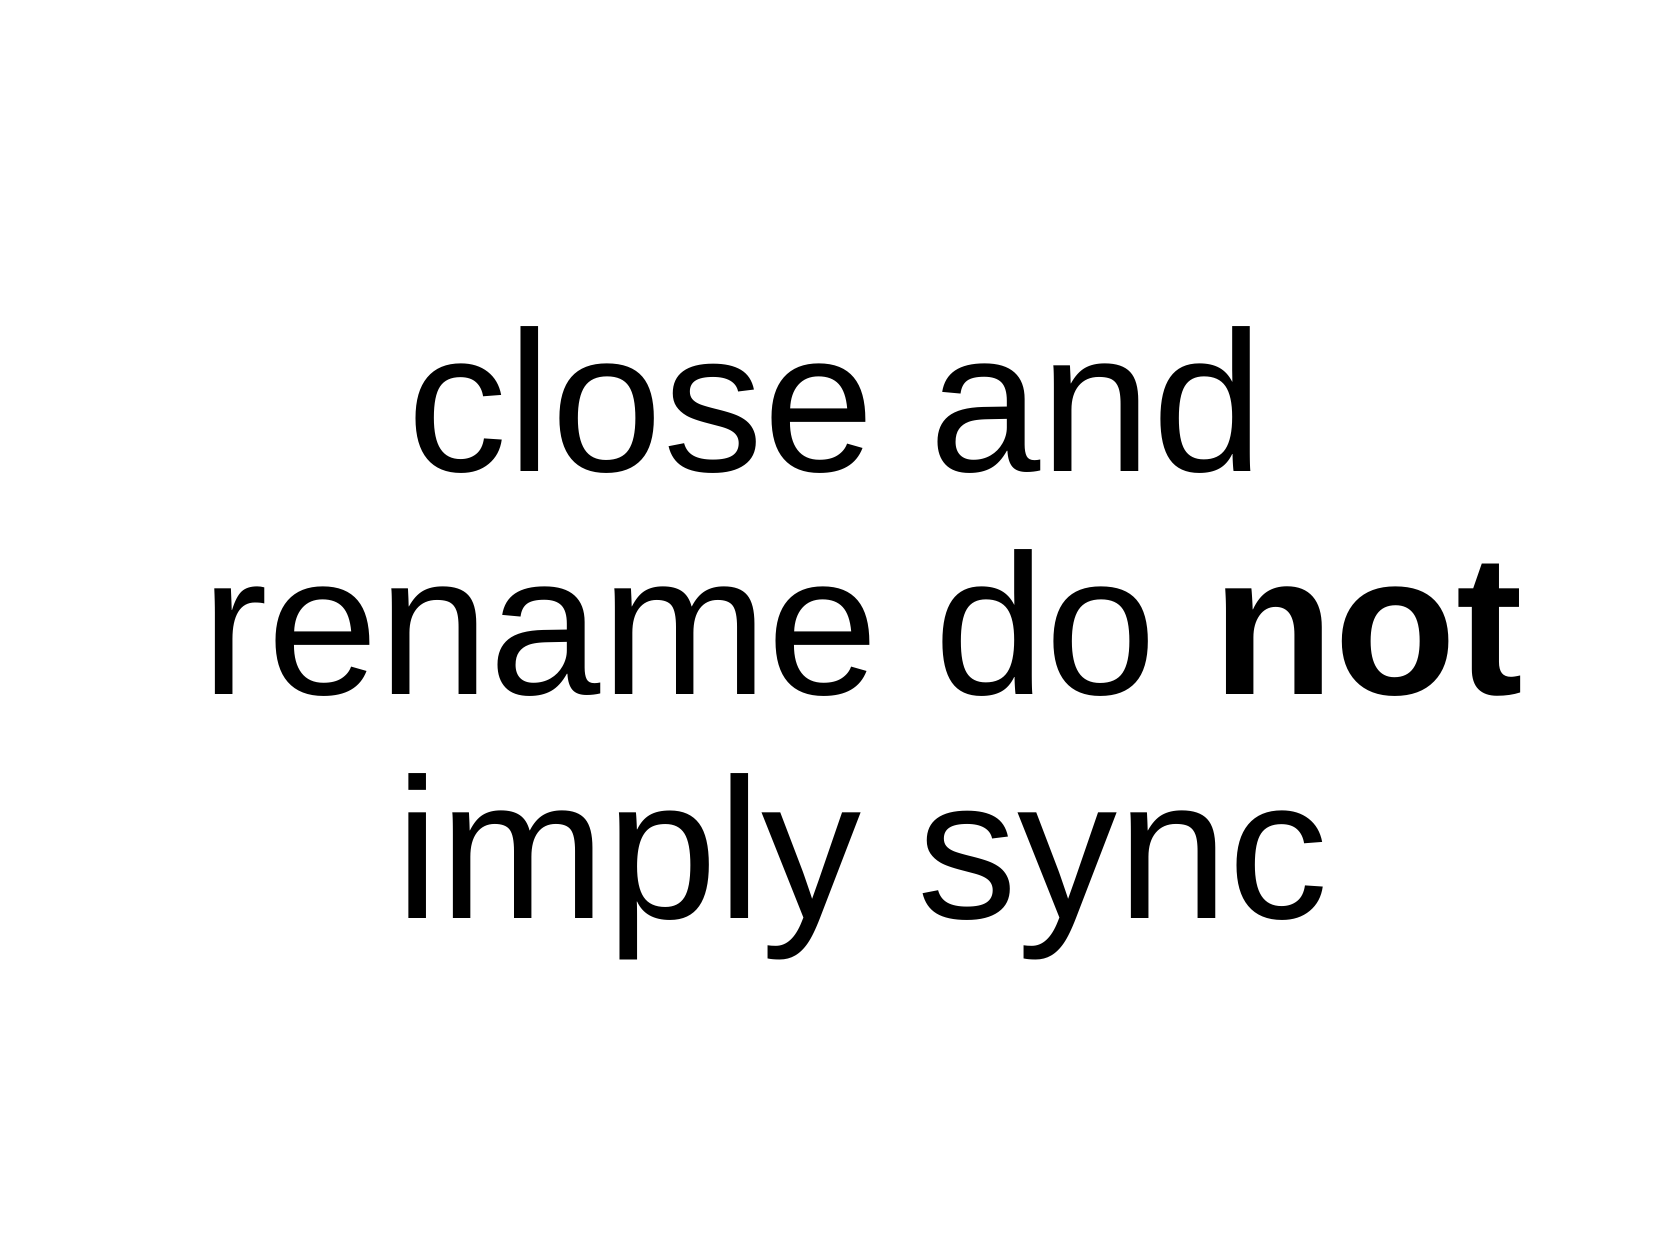

#
close and rename do not imply sync